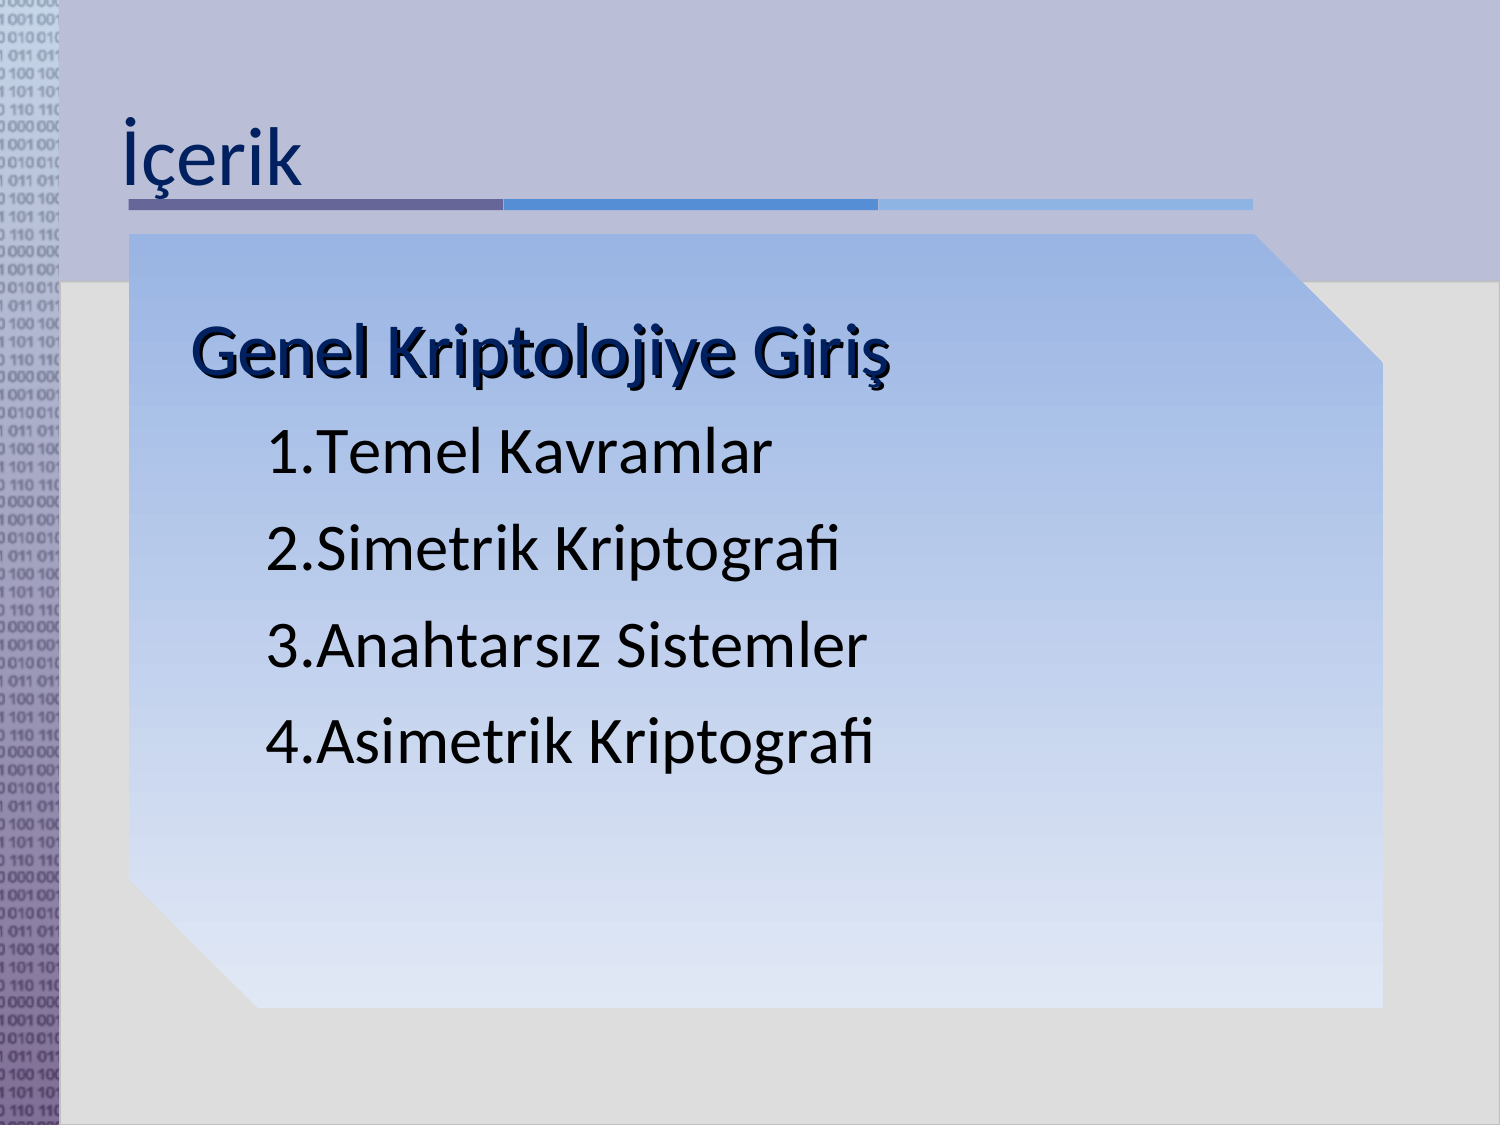

İçerik
Genel Kriptolojiye Giriş
	1.Temel Kavramlar
	2.Simetrik Kriptografi
	3.Anahtarsız Sistemler
	4.Asimetrik Kriptografi